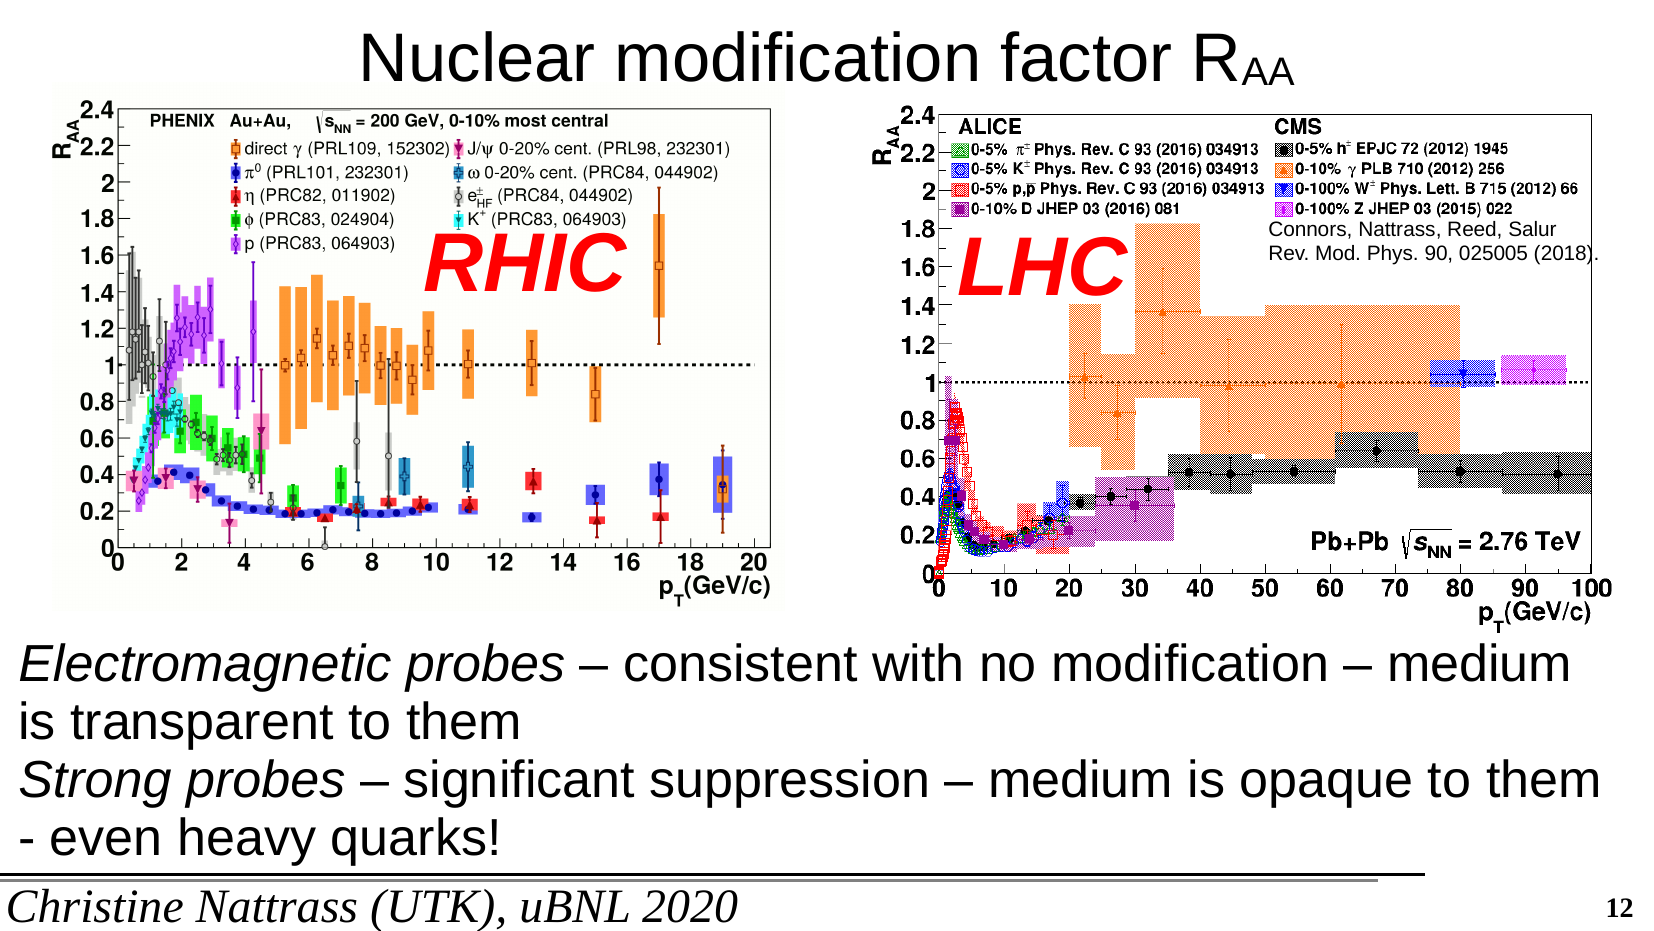

# Nuclear modification factor RAA
Connors, Nattrass, Reed, Salur
Rev. Mod. Phys. 90, 025005 (2018).
RHIC
LHC
Electromagnetic probes – consistent with no modification – medium is transparent to them
Strong probes – significant suppression – medium is opaque to them - even heavy quarks!